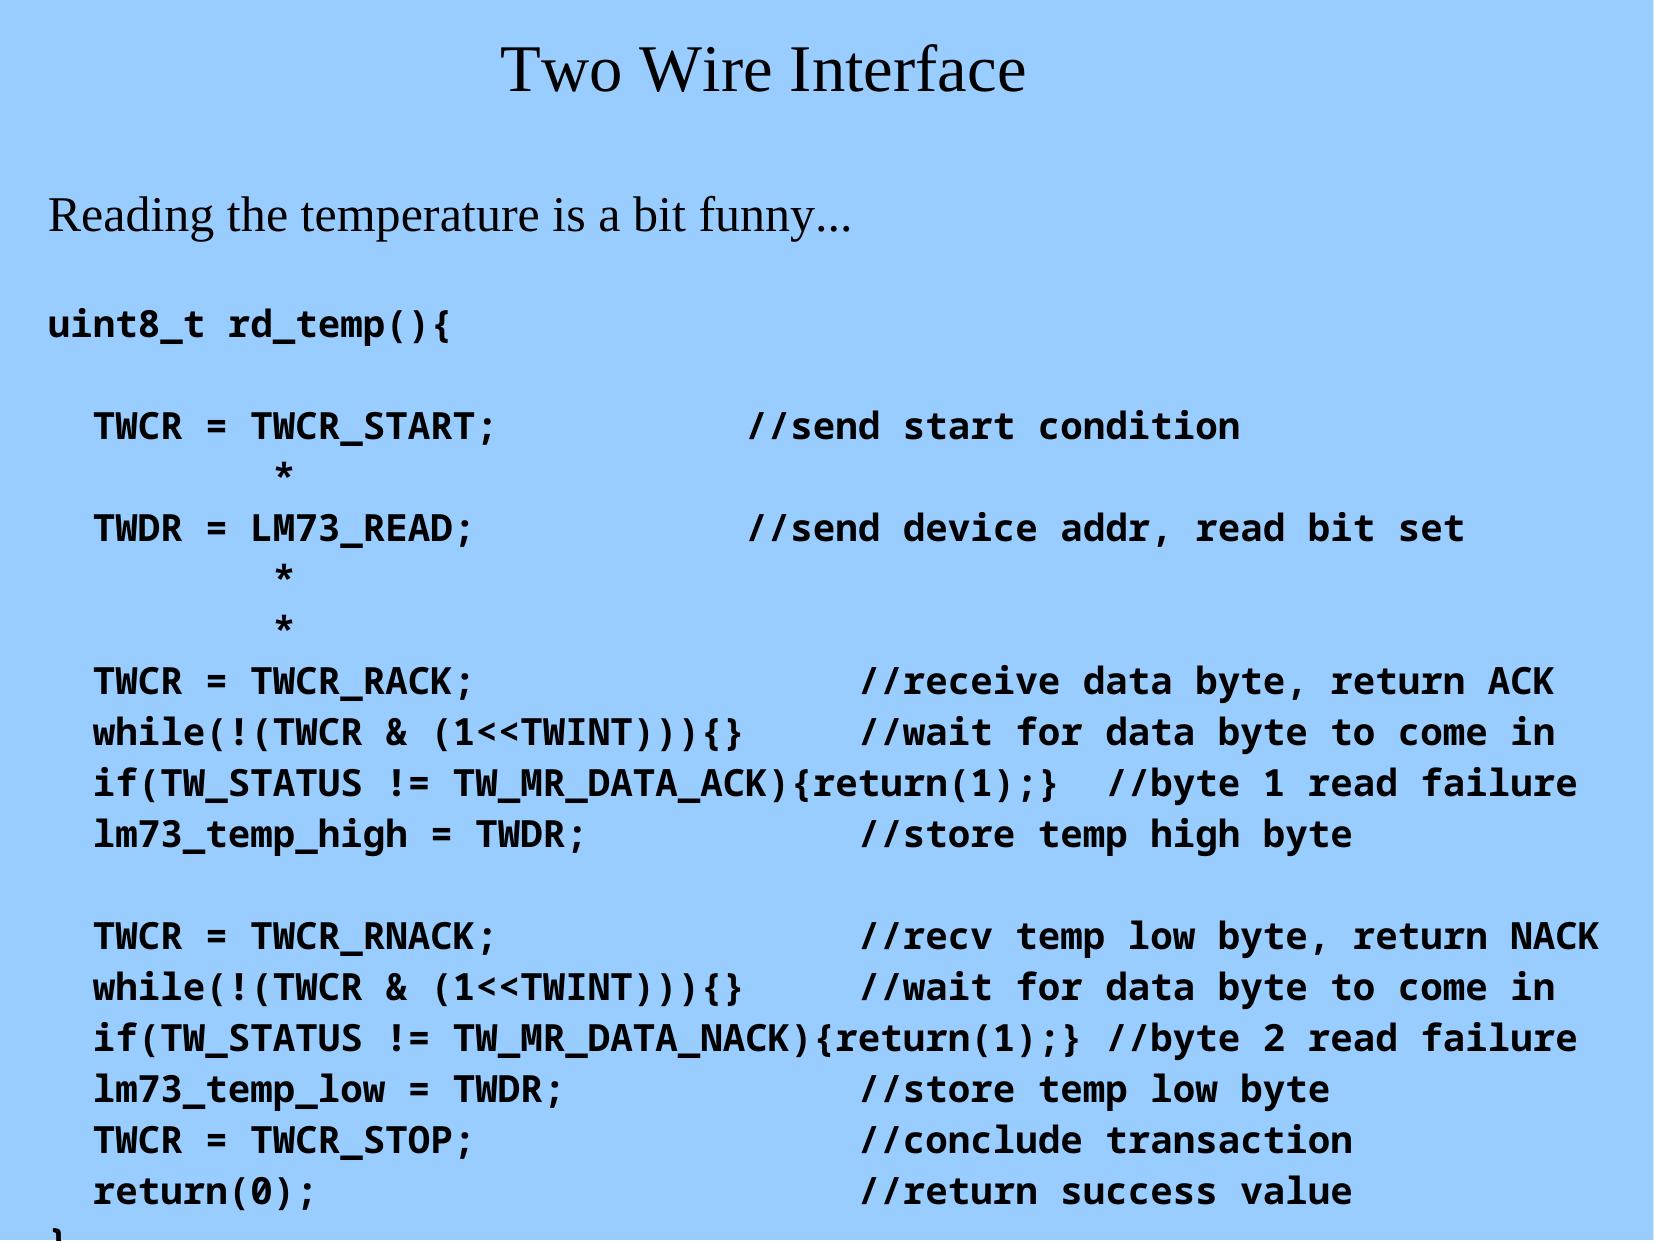

Two Wire Interface
Reading the temperature is a bit funny...
uint8_t rd_temp(){
 TWCR = TWCR_START; //send start condition
 			*
 TWDR = LM73_READ; //send device addr, read bit set
 			*
			*
 TWCR = TWCR_RACK; //receive data byte, return ACK
 while(!(TWCR & (1<<TWINT))){} //wait for data byte to come in
 if(TW_STATUS != TW_MR_DATA_ACK){return(1);} //byte 1 read failure
 lm73_temp_high = TWDR; //store temp high byte
 TWCR = TWCR_RNACK; //recv temp low byte, return NACK
 while(!(TWCR & (1<<TWINT))){} //wait for data byte to come in
 if(TW_STATUS != TW_MR_DATA_NACK){return(1);} //byte 2 read failure
 lm73_temp_low = TWDR; //store temp low byte
 TWCR = TWCR_STOP; //conclude transaction
 return(0); //return success value
}